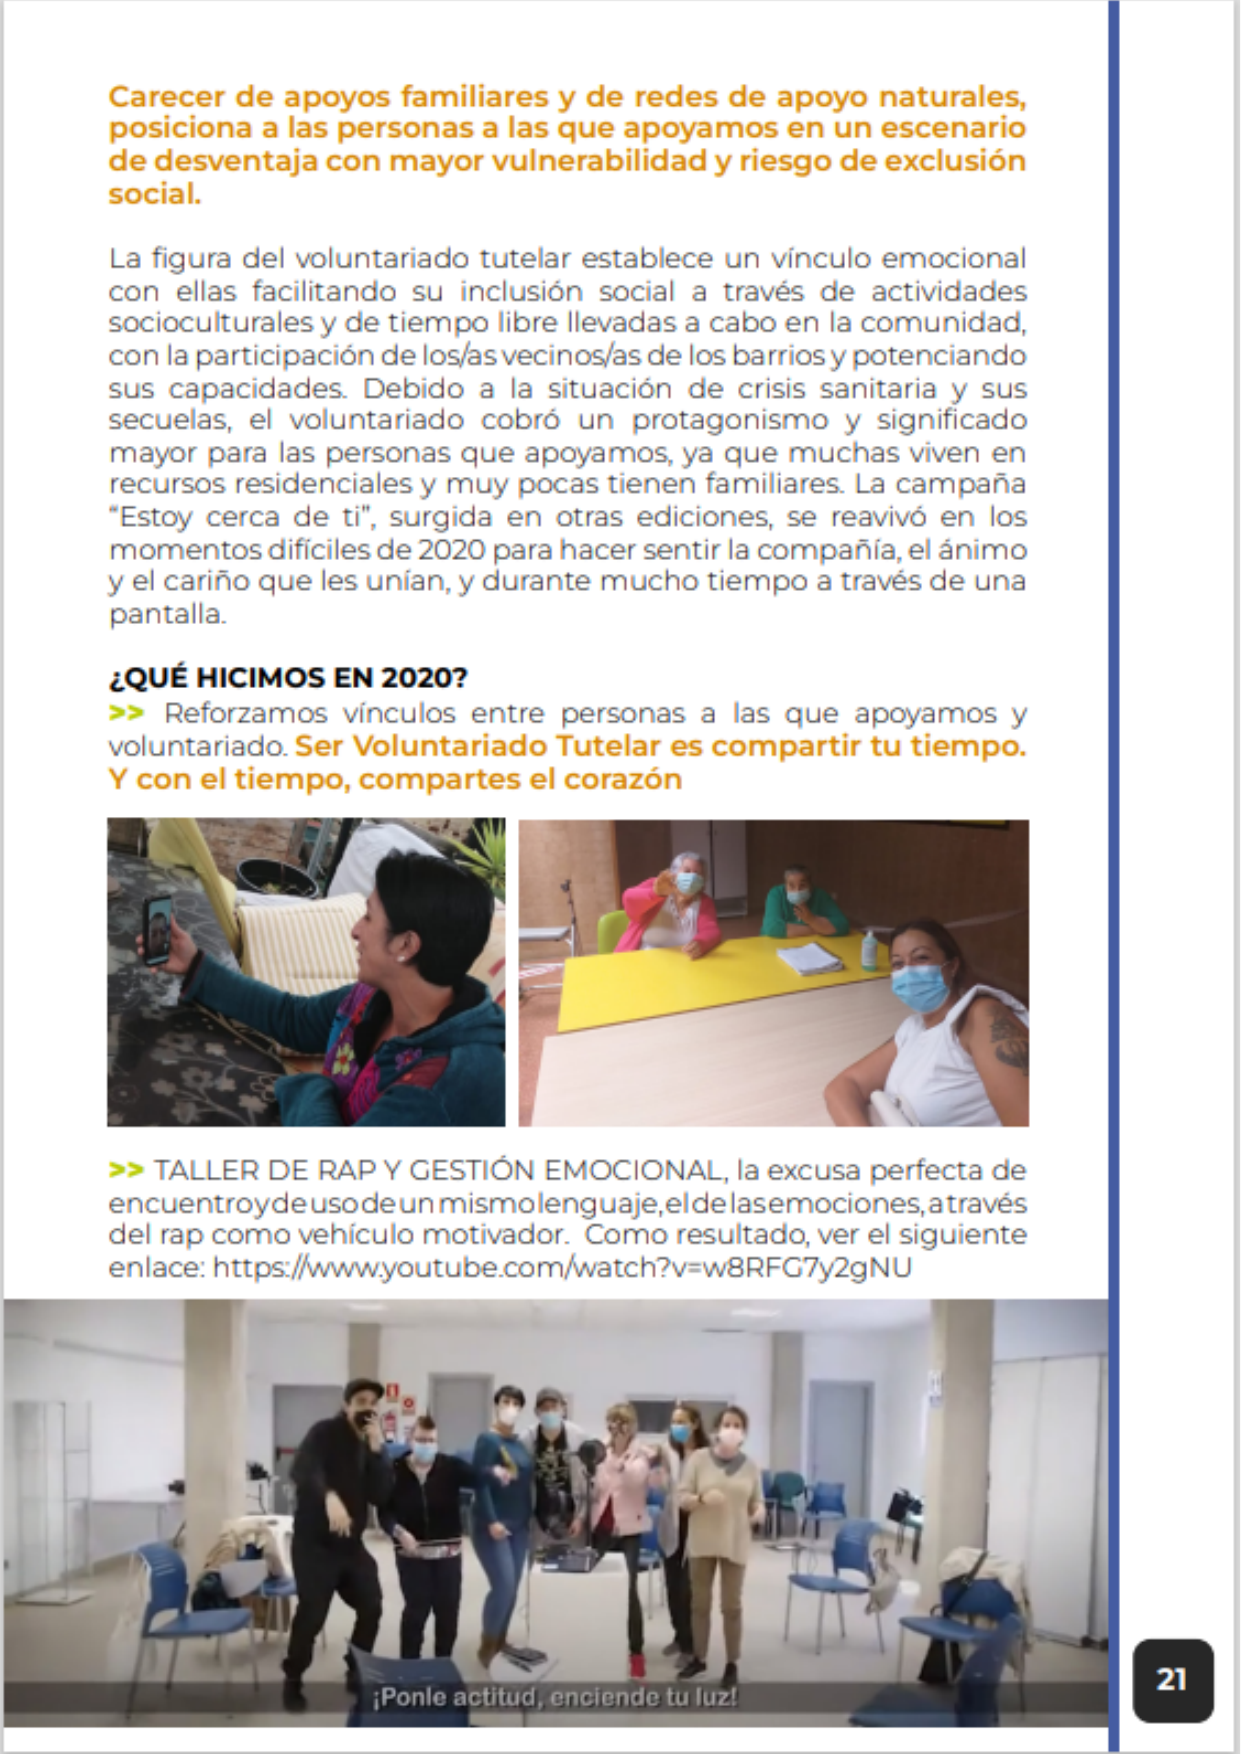

Carecer de apoyos familiares y de redes de apoyo naturales,
posiciona a las personas a las que apoyamos en un escenario
de desventaja con mayor vulnerabilidad y riesgo de exclusión
social.
La figura del voluntariado tutelar establece un vínculo emocional
con ellas facilitando su inclusión social a través de actividades
socioculturales y de tiempo libre llevadas a cabo en la comunidad,
con la participación de los/as vecinos/as de los barrios y potenciando
sus capacidades. Debido a la situación de crisis sanitaria y sus
secuelas,
el
voluntariado
cobró
un
protagonismo
y
significado
mayor para las personas que apoyamos, ya que muchas viven en
recursos residenciales y muy pocas tienen familiares. La campaña
“Estoy cerca de ti”, surgida en otras ediciones, se reavivó en los
momentos difíciles de 2020 para hacer sentir la compañía, el ánimo
y el cariño que les unían, y durante mucho tiempo a través de una
pantalla.
¿QUÉ HICIMOS EN 2020?
>>
Reforzamos vínculos entre personas a las que apoyamos y
Ser Voluntariado Tutelar es compartir tu tiempo.
voluntariado.
Y con el tiempo, compartes el corazón
>>
TALLER DE RAP Y GESTIÓN EMOCIONAL, la excusa perfecta de
encuentro y de uso de un mismo lenguaje, el de las emociones, a través
del rap como vehículo motivador. Como resultado, ver el siguiente
enlace: https://www.youtube.com/watch?v=w8RFG7y2gNU
21